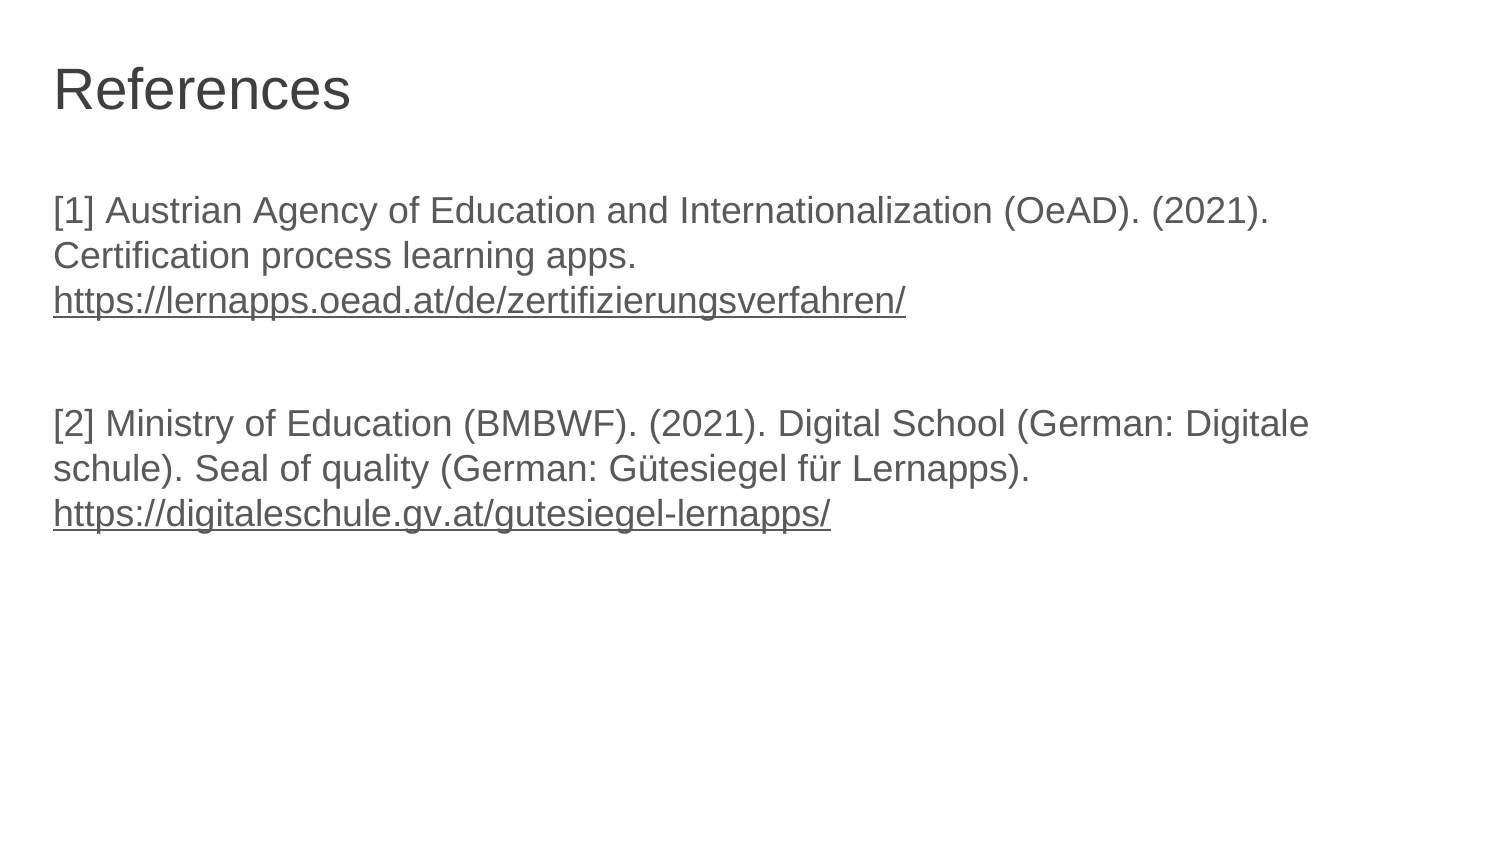

# References
[1] Austrian Agency of Education and Internationalization (OeAD). (2021). Certification process learning apps. https://lernapps.oead.at/de/zertifizierungsverfahren/
[2] Ministry of Education (BMBWF). (2021). Digital School (German: Digitale schule). Seal of quality (German: Gütesiegel für Lernapps). https://digitaleschule.gv.at/gutesiegel-lernapps/